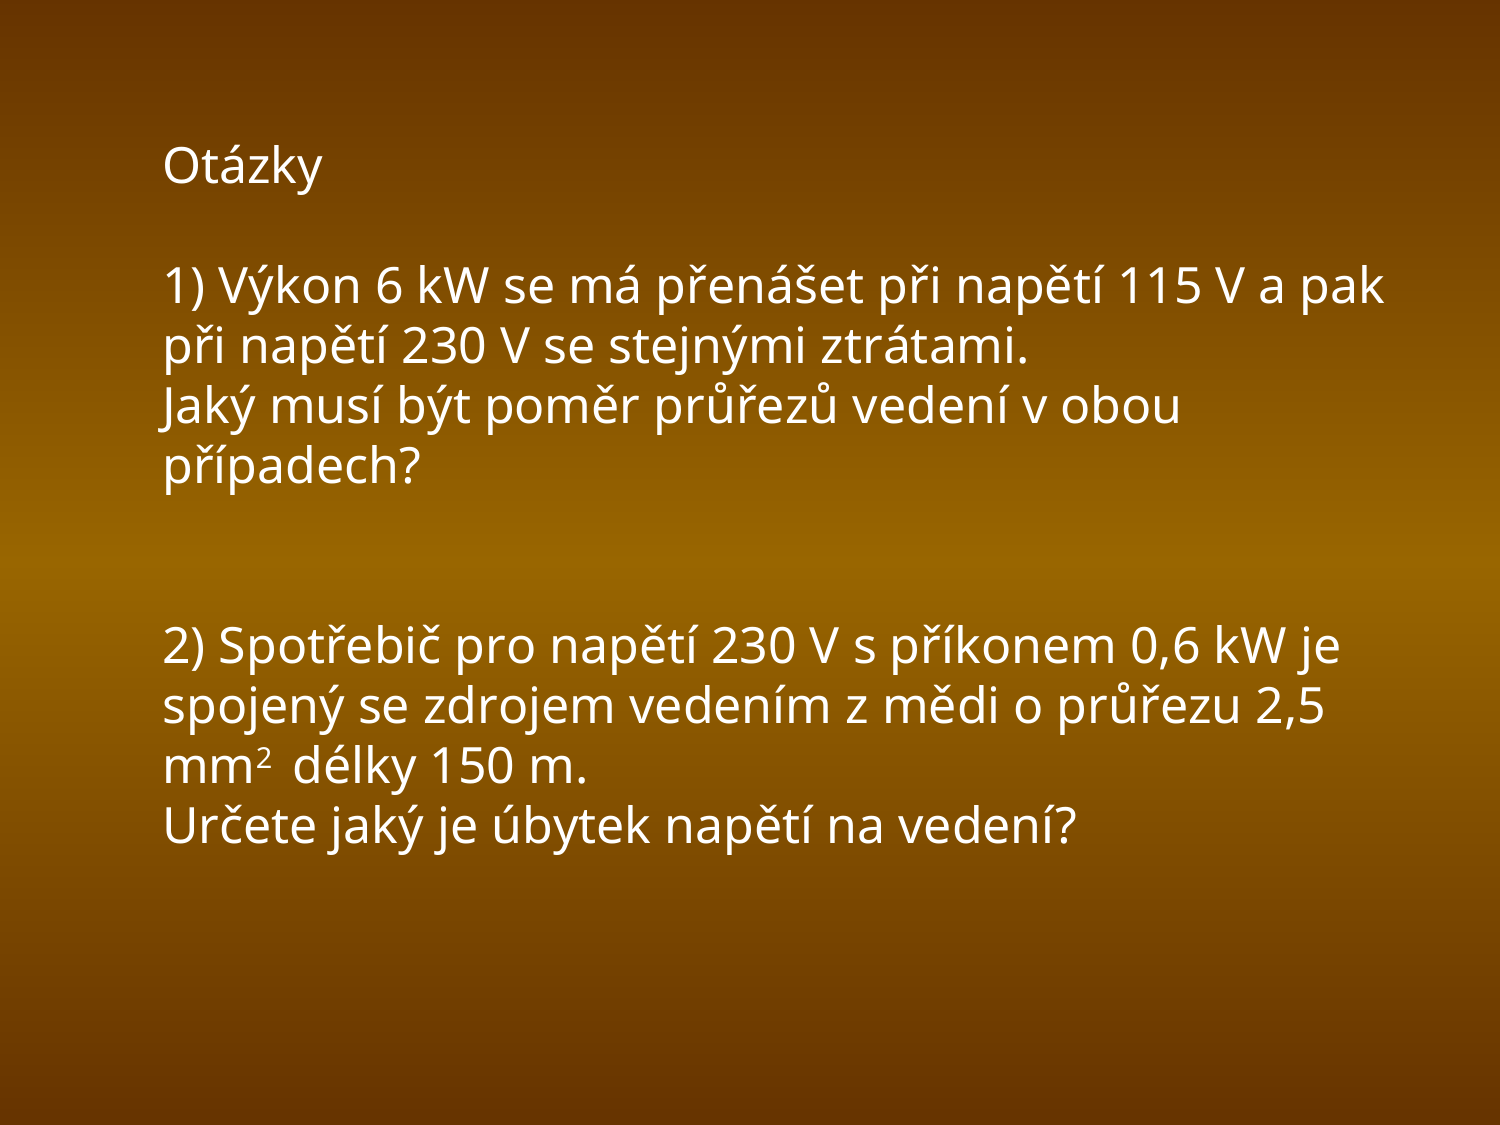

Otázky
1) Výkon 6 kW se má přenášet při napětí 115 V a pak při napětí 230 V se stejnými ztrátami.
Jaký musí být poměr průřezů vedení v obou případech?
2) Spotřebič pro napětí 230 V s příkonem 0,6 kW je spojený se zdrojem vedením z mědi o průřezu 2,5 mm2 délky 150 m.
Určete jaký je úbytek napětí na vedení?